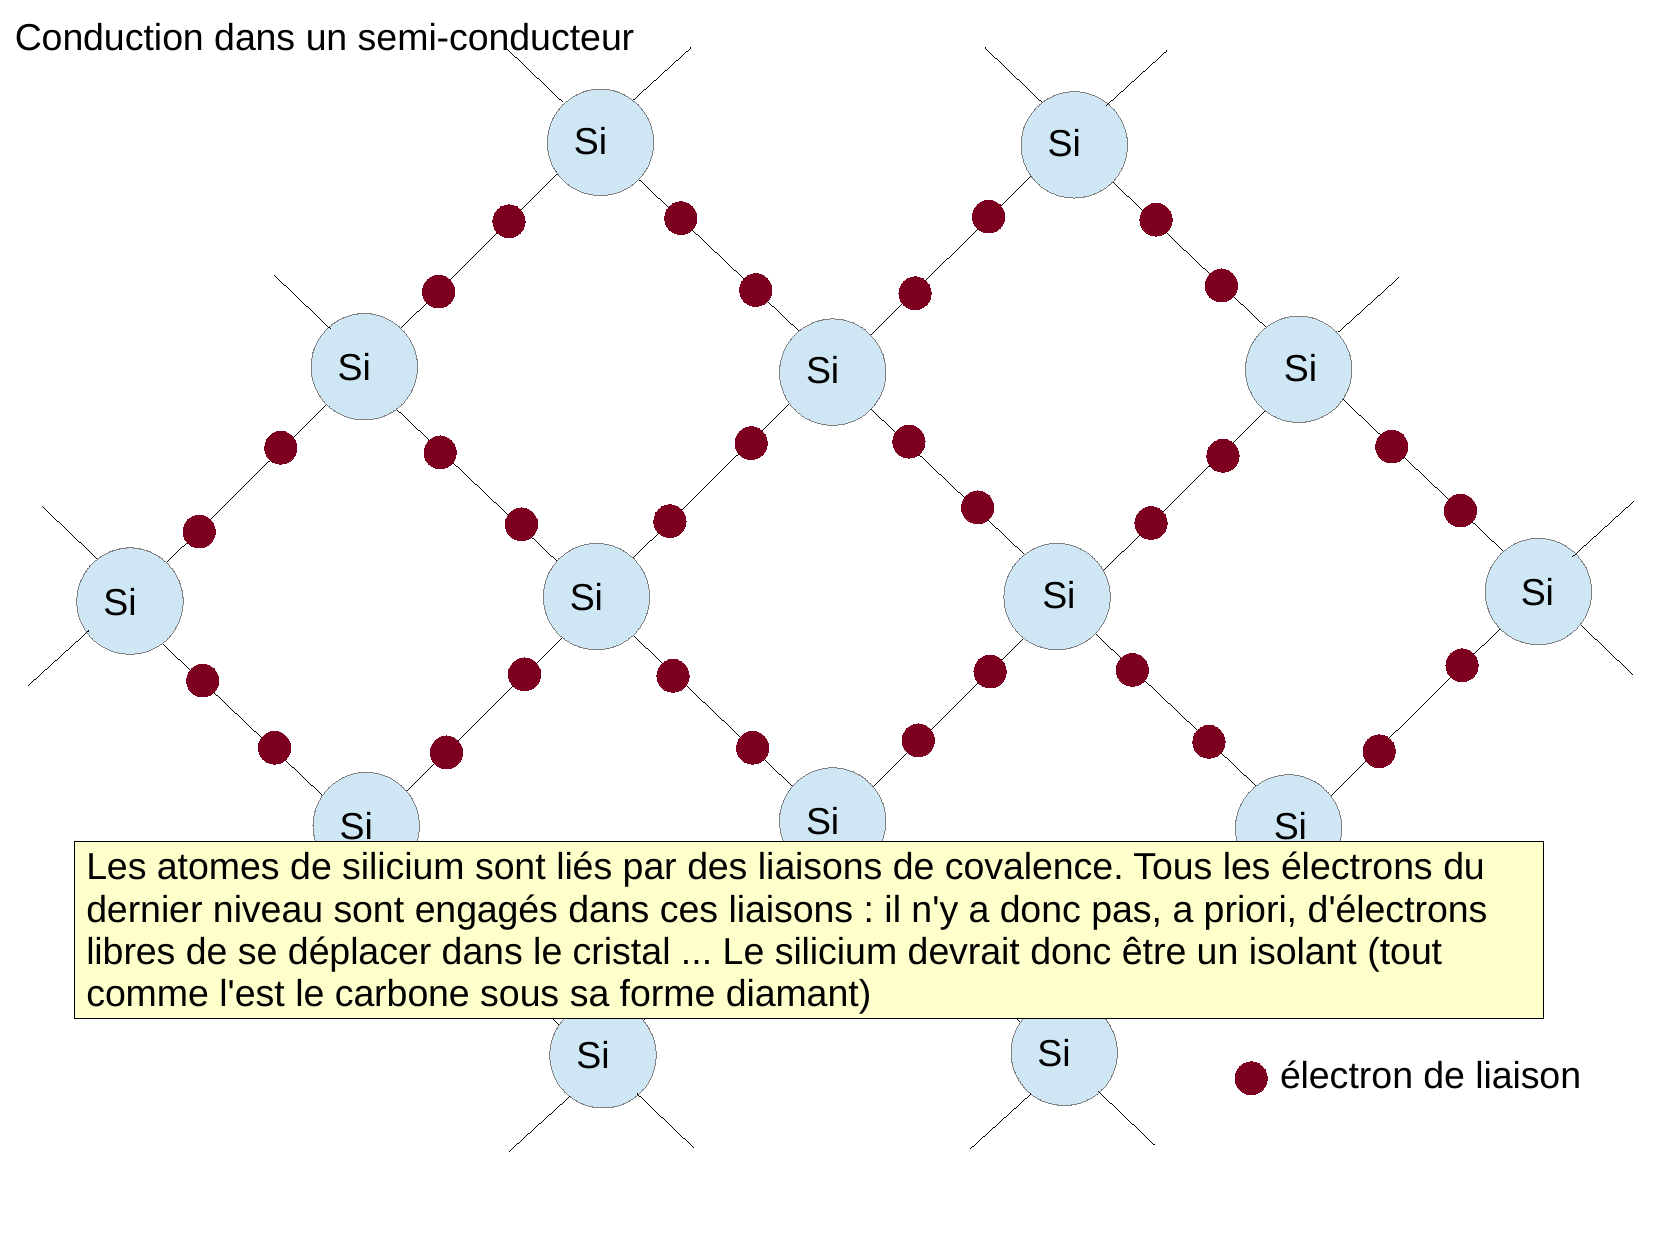

Conduction dans un semi-conducteur
Si
Si
Si
Si
Si
Si
Si
Si
Si
Si
Si
Si
Si
Si
Les atomes de silicium sont liés par des liaisons de covalence. Tous les électrons du dernier niveau sont engagés dans ces liaisons : il n'y a donc pas, a priori, d'électrons libres de se déplacer dans le cristal ... Le silicium devrait donc être un isolant (tout comme l'est le carbone sous sa forme diamant)
électron de liaison